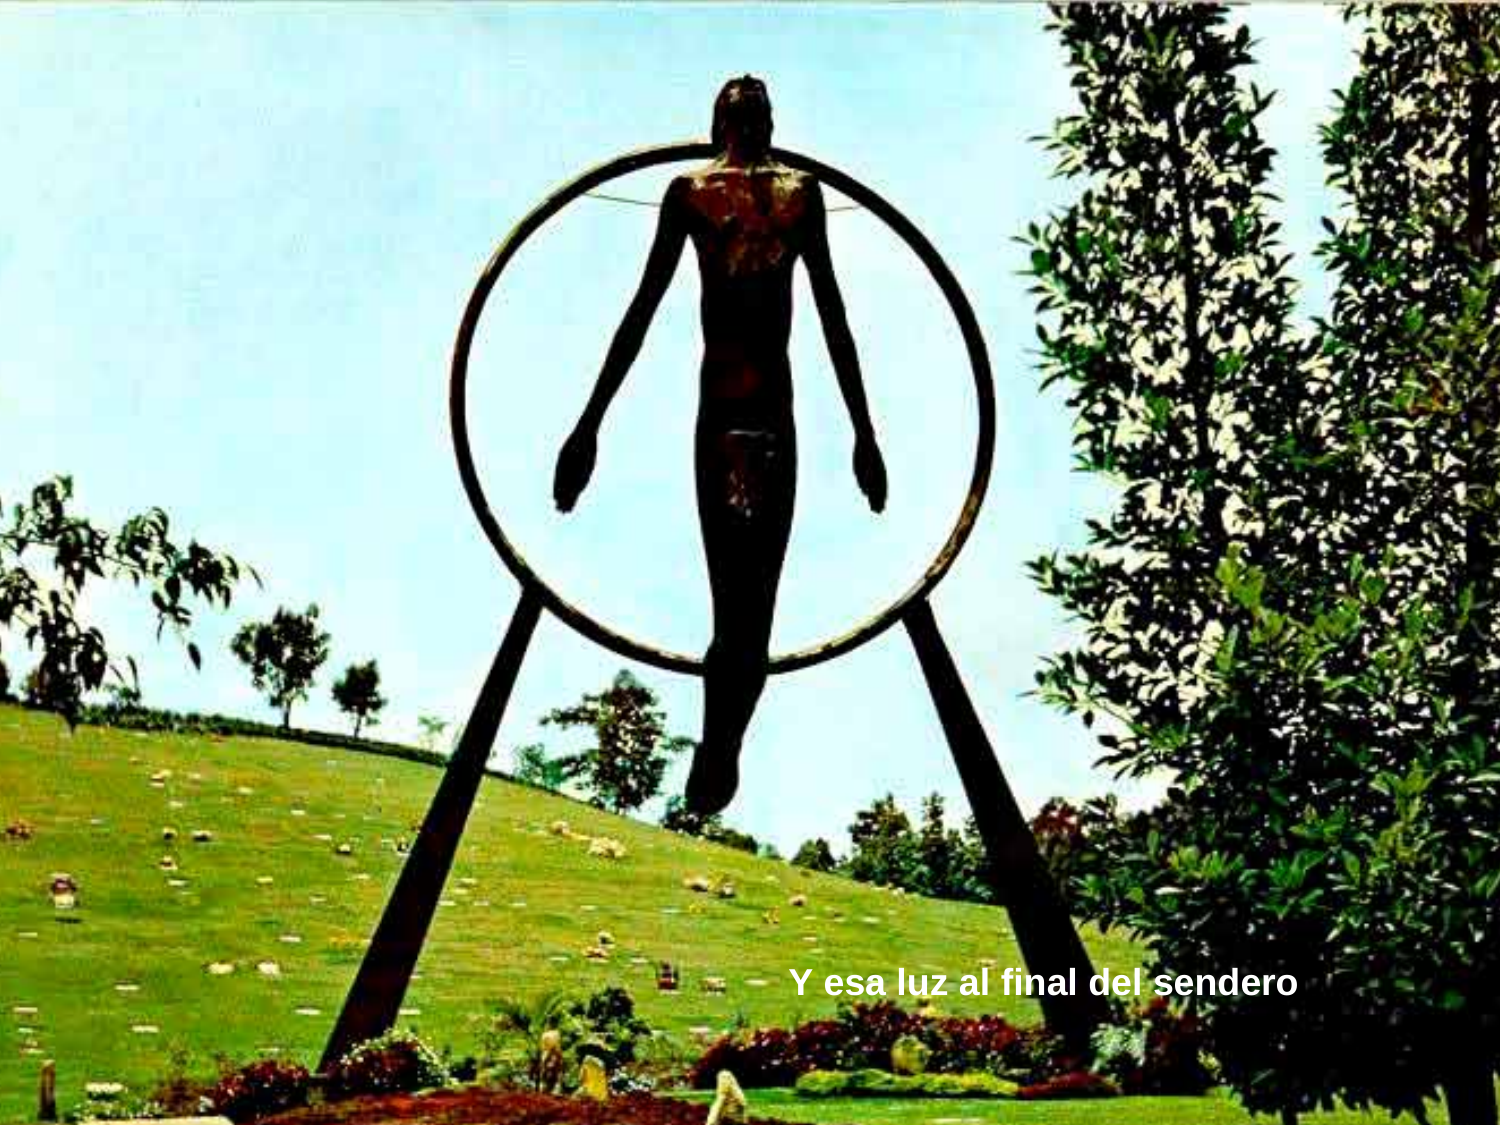

#
Y esa luz al final del sendero